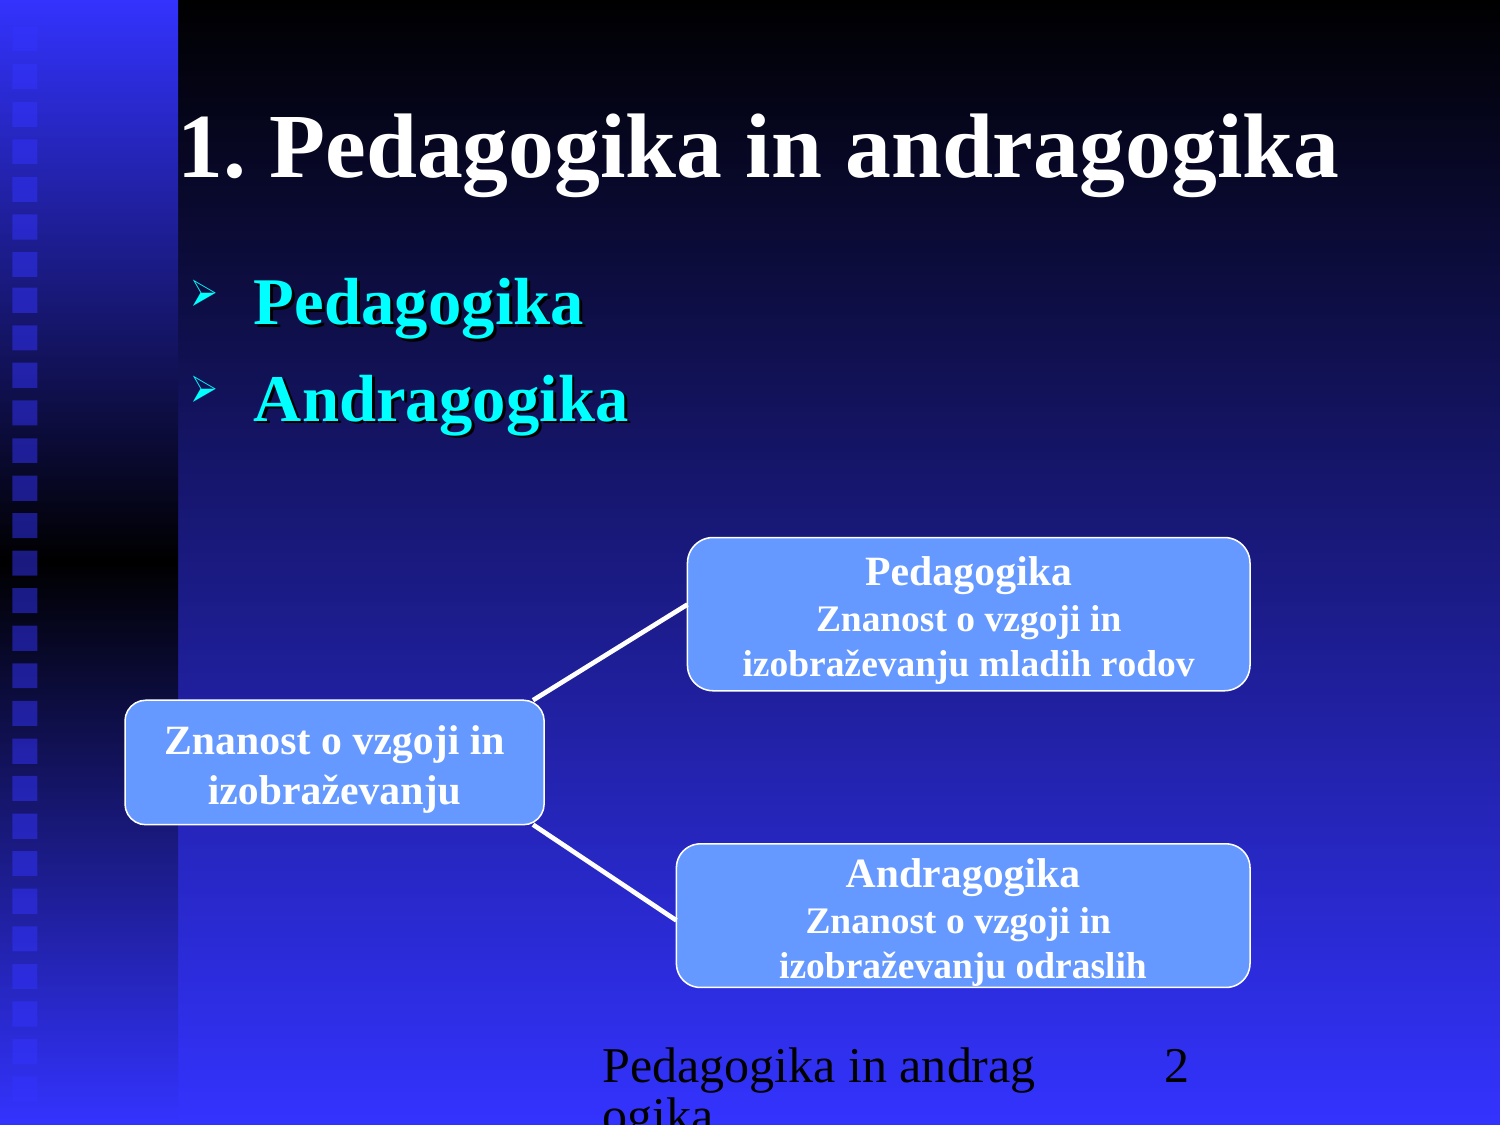

# 1. Pedagogika in andragogika
Pedagogika
Andragogika
Pedagogika
Znanost o vzgoji in
izobraževanju mladih rodov
Znanost o vzgoji in
izobraževanju
Andragogika
Znanost o vzgoji in
izobraževanju odraslih
Pedagogika in andragogika
2